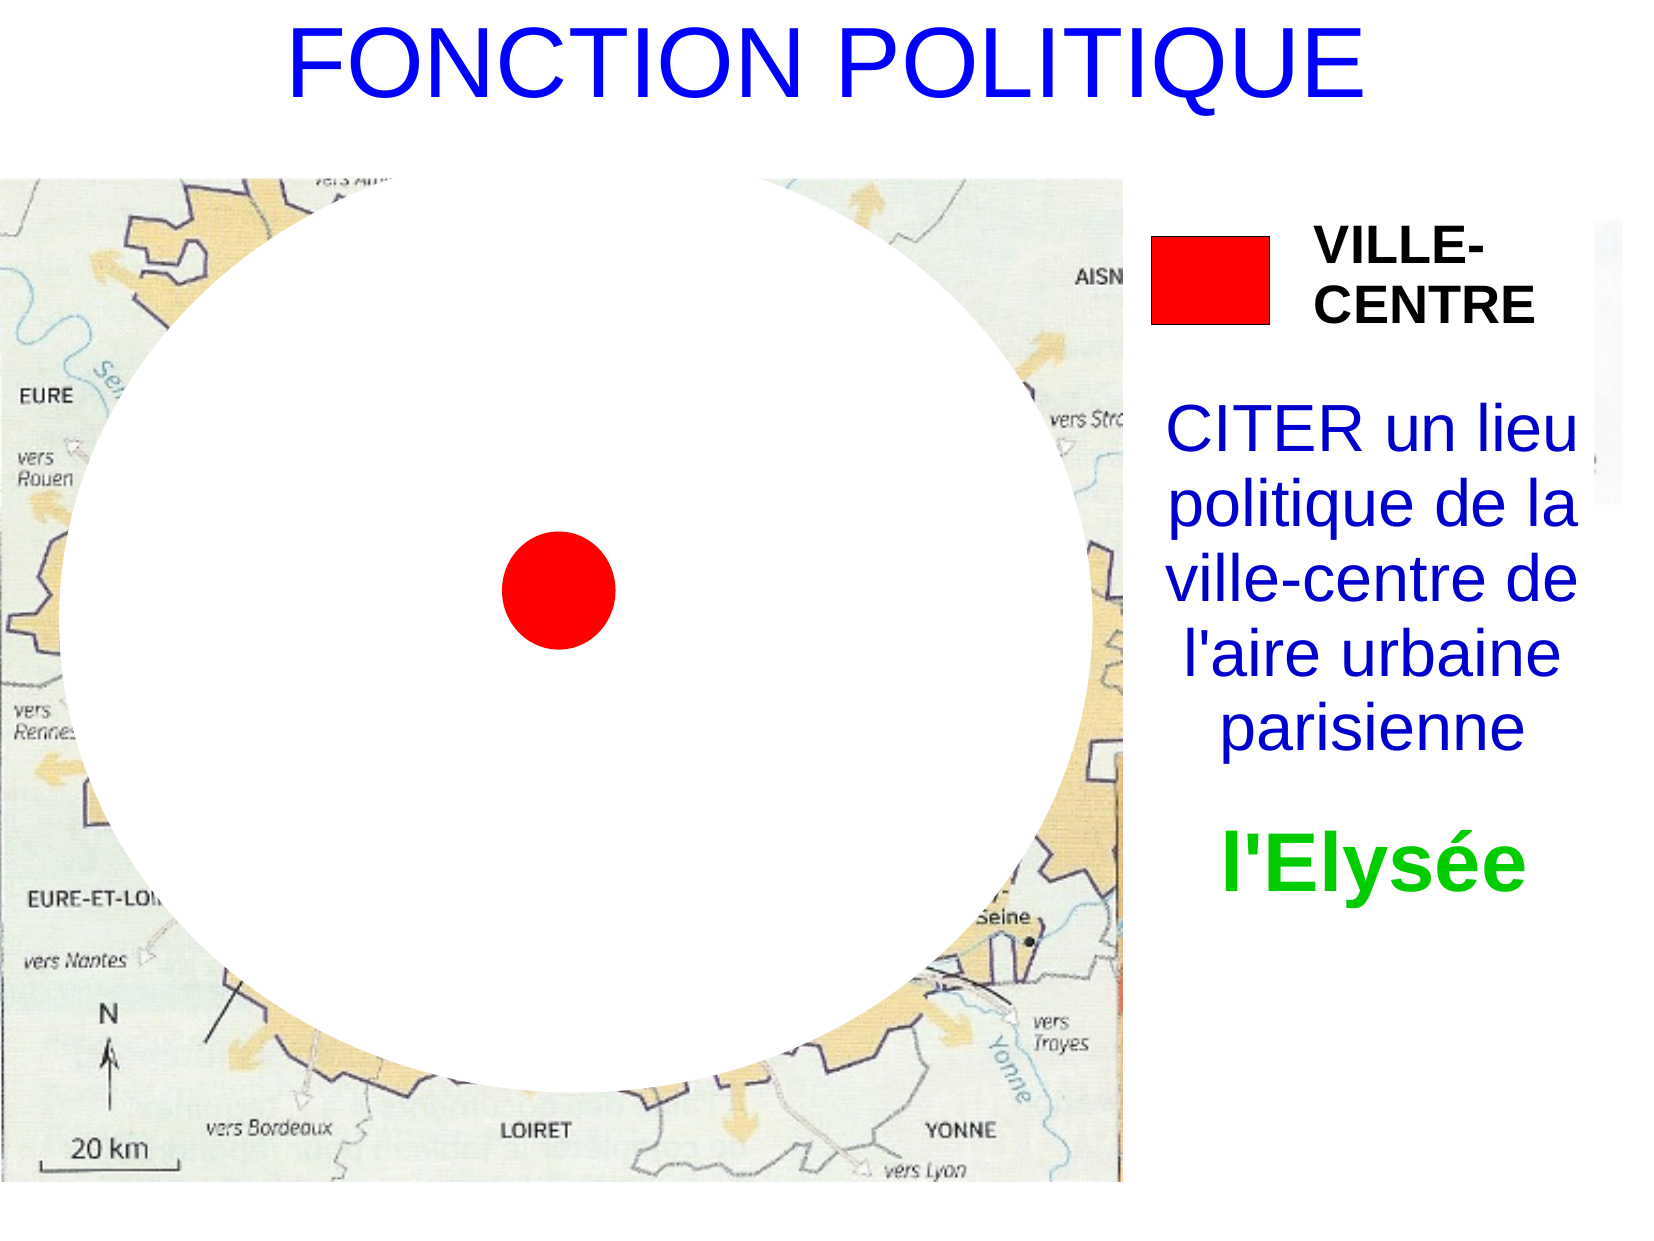

FONCTION POLITIQUE
VILLE-CENTRE
CITER un lieu politique de la ville-centre de l'aire urbaine parisienne
l'Elysée